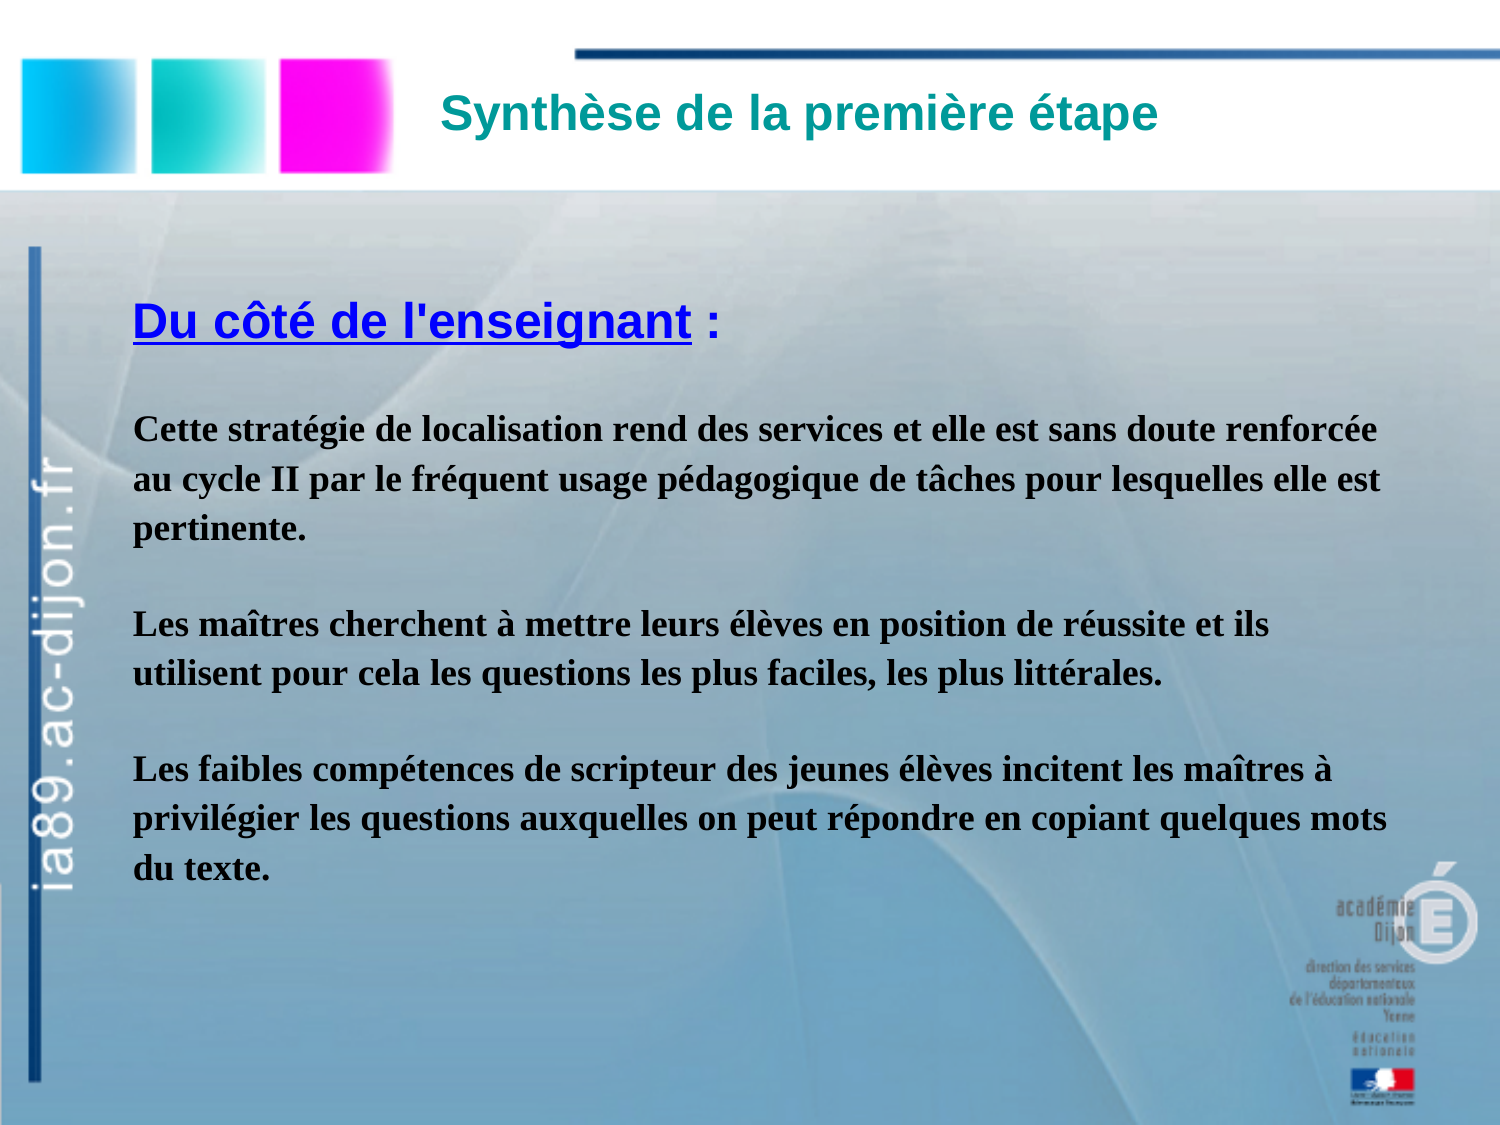

# Synthèse de la première étape
Du côté de l'enseignant :
Cette stratégie de localisation rend des services et elle est sans doute renforcée
au cycle II par le fréquent usage pédagogique de tâches pour lesquelles elle est
pertinente.
Les maîtres cherchent à mettre leurs élèves en position de réussite et ils
utilisent pour cela les questions les plus faciles, les plus littérales.
Les faibles compétences de scripteur des jeunes élèves incitent les maîtres à
privilégier les questions auxquelles on peut répondre en copiant quelques mots
du texte.